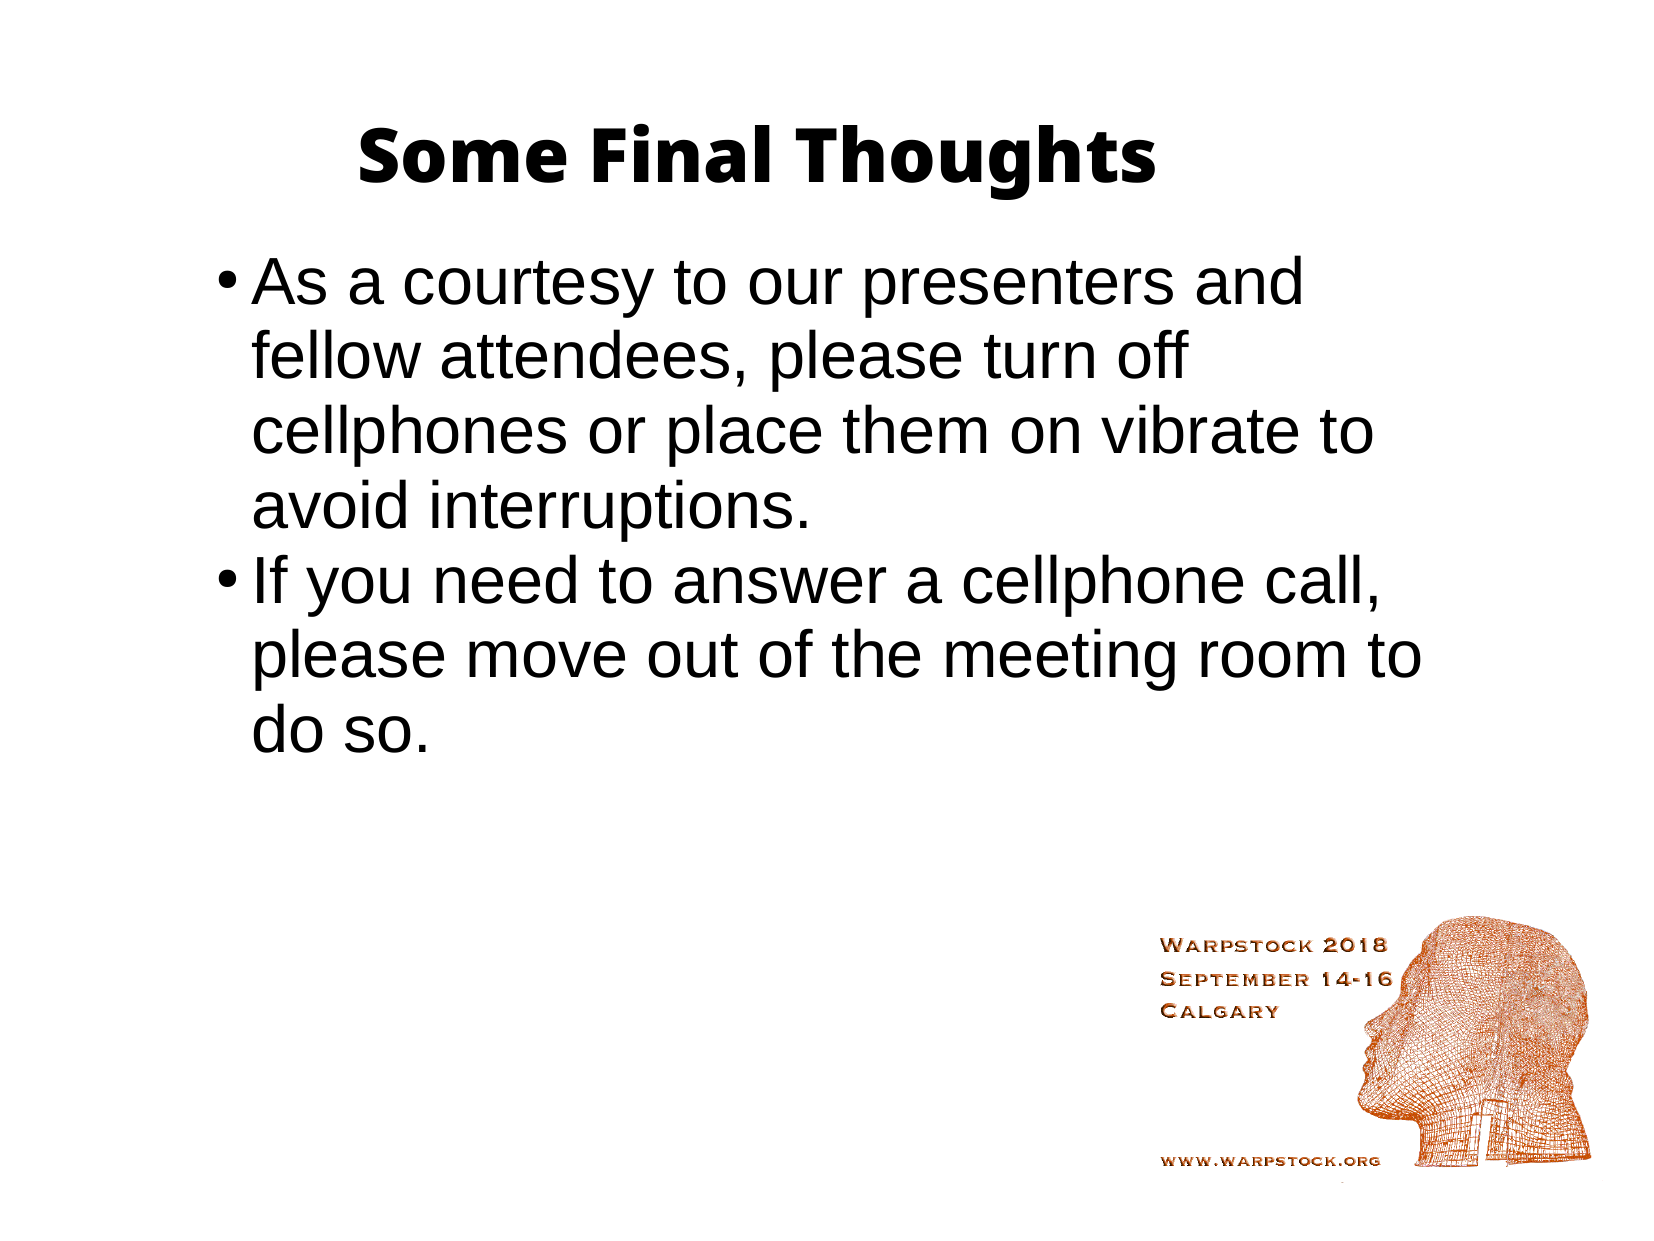

Some Final Thoughts
As a courtesy to our presenters and fellow attendees, please turn off cellphones or place them on vibrate to avoid interruptions.
If you need to answer a cellphone call, please move out of the meeting room to do so.